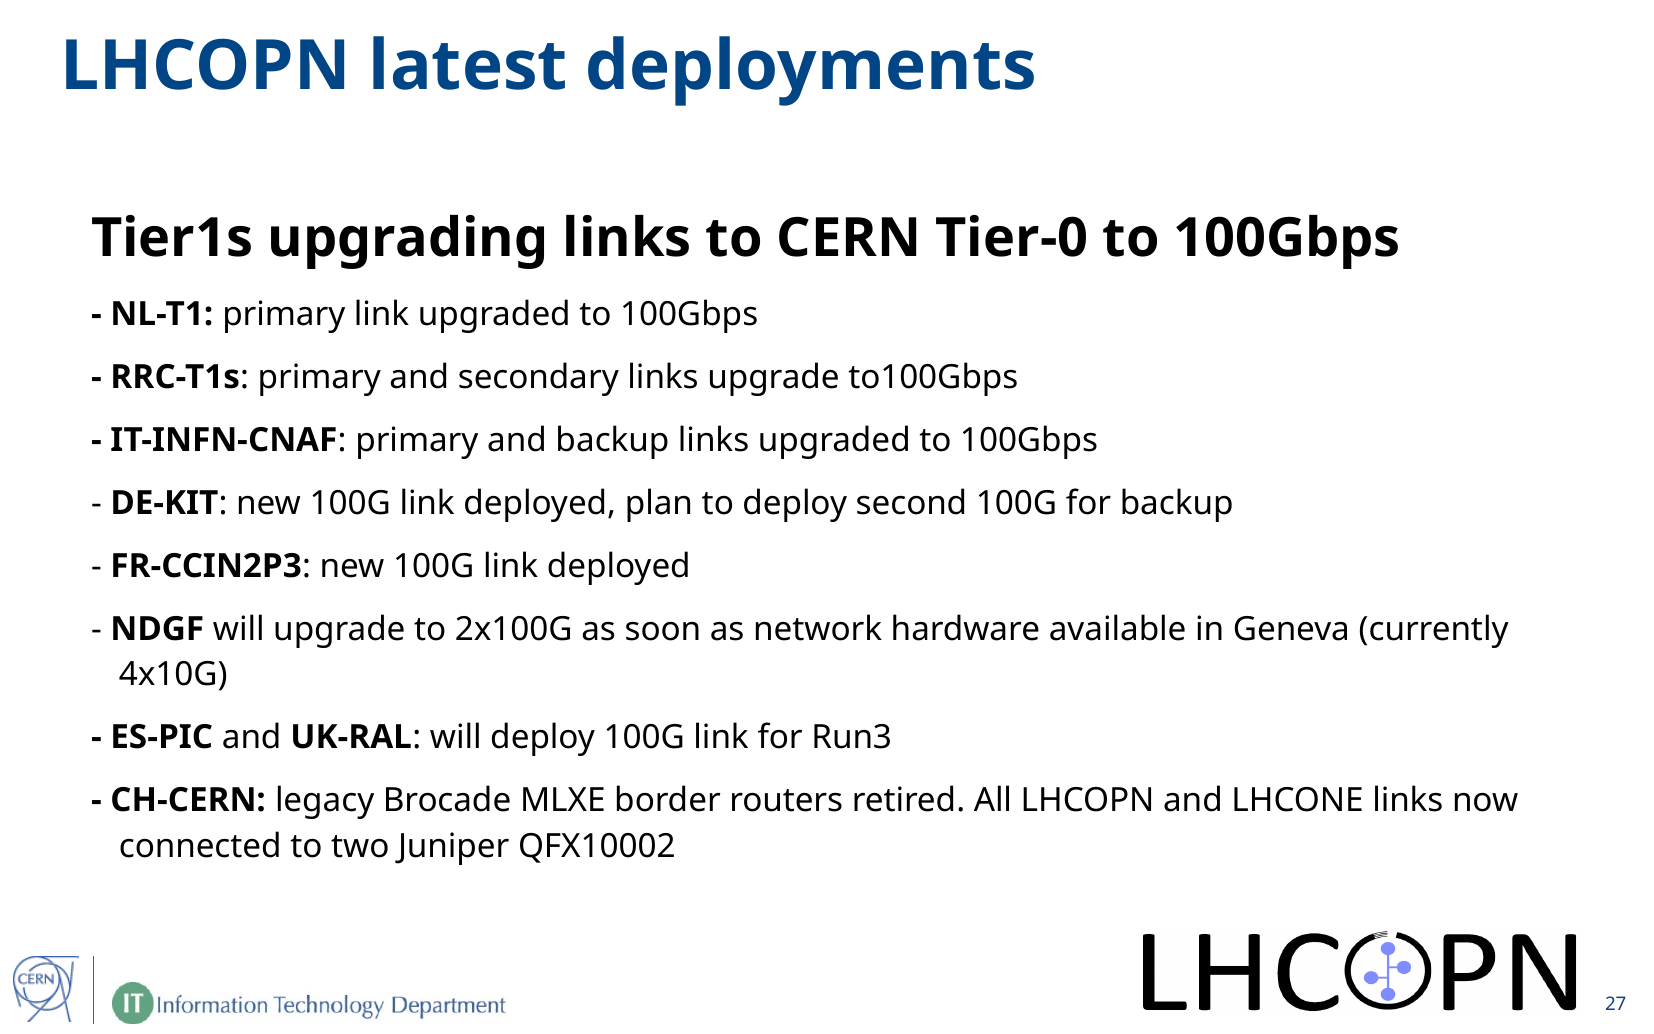

# LHCOPN latest deployments
Tier1s upgrading links to CERN Tier-0 to 100Gbps
- NL-T1: primary link upgraded to 100Gbps
- RRC-T1s: primary and secondary links upgrade to100Gbps
- IT-INFN-CNAF: primary and backup links upgraded to 100Gbps
- DE-KIT: new 100G link deployed, plan to deploy second 100G for backup
- FR-CCIN2P3: new 100G link deployed
- NDGF will upgrade to 2x100G as soon as network hardware available in Geneva (currently 4x10G)
- ES-PIC and UK-RAL: will deploy 100G link for Run3
- CH-CERN: legacy Brocade MLXE border routers retired. All LHCOPN and LHCONE links now connected to two Juniper QFX10002